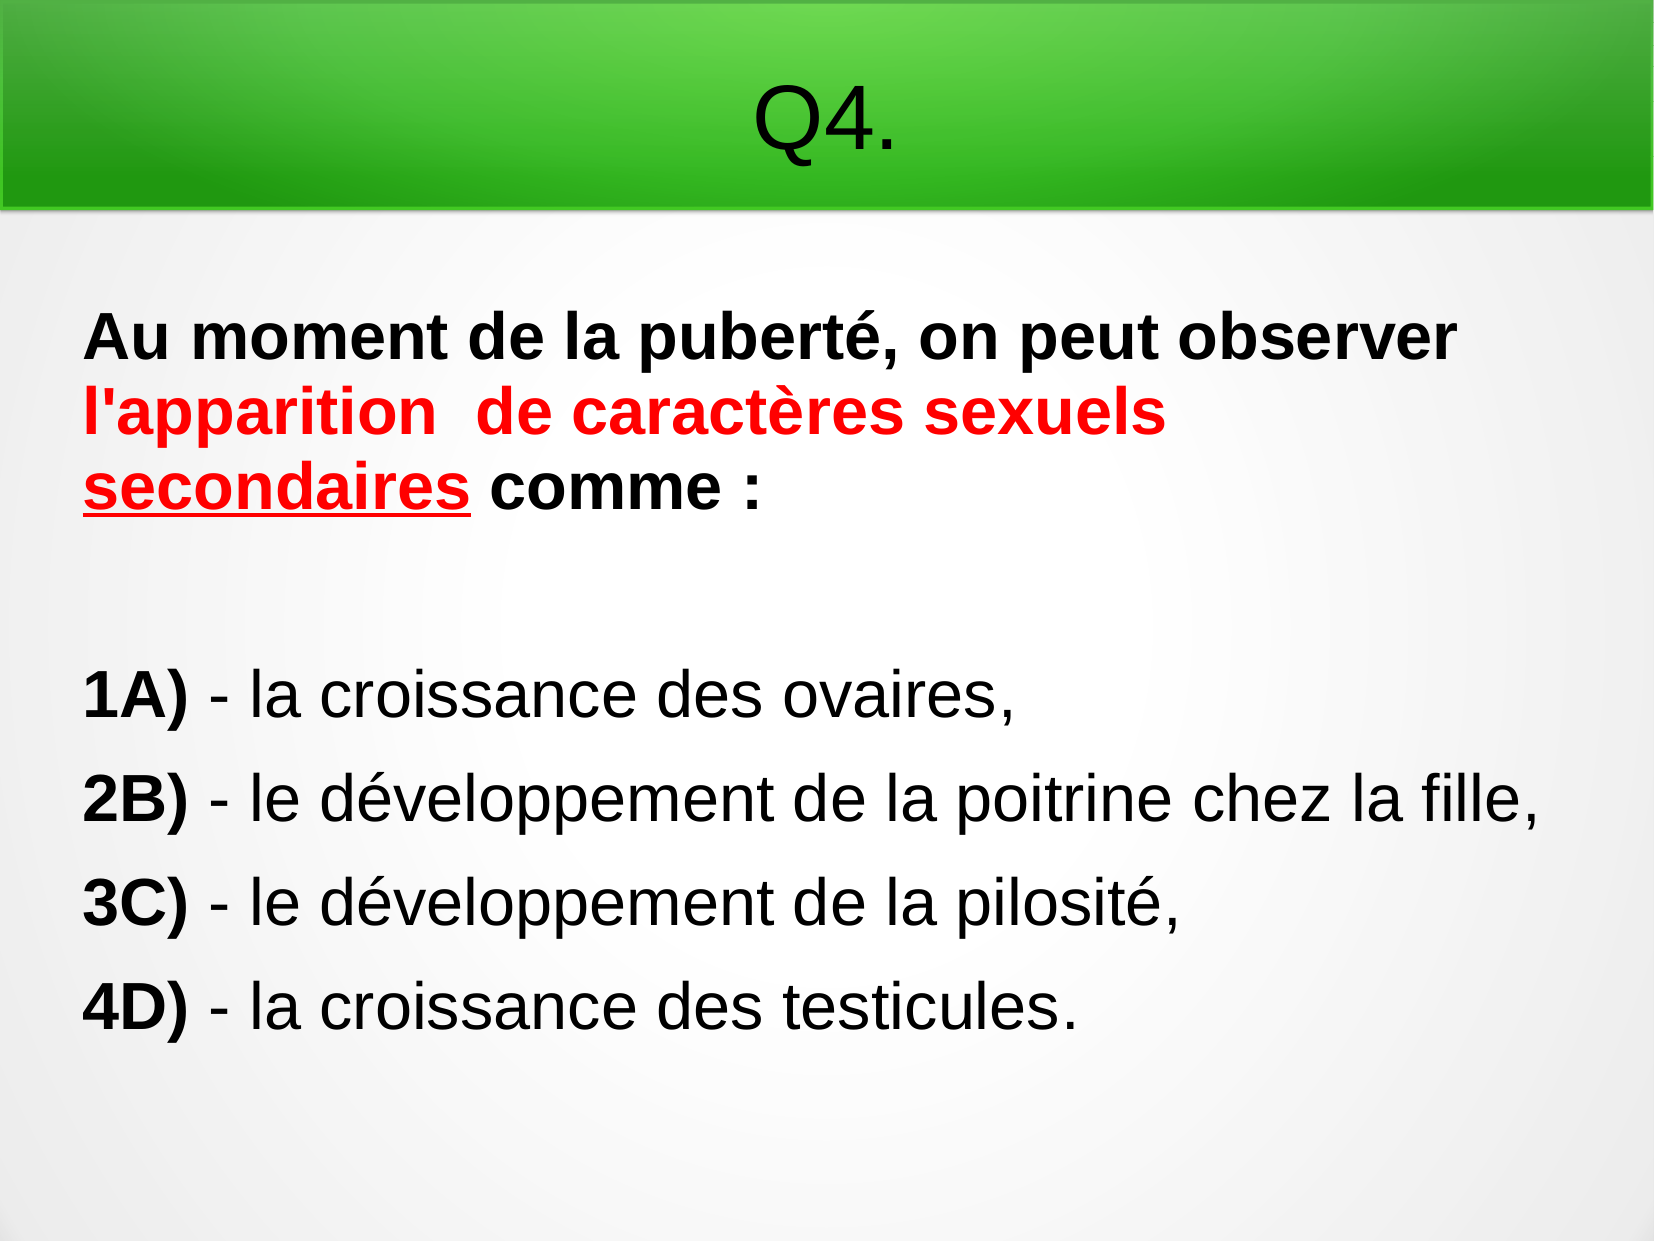

# Q4.
Au moment de la puberté, on peut observer l'apparition de caractères sexuels secondaires comme :
1A) - la croissance des ovaires,
2B) - le développement de la poitrine chez la fille,
3C) - le développement de la pilosité,
4D) - la croissance des testicules.